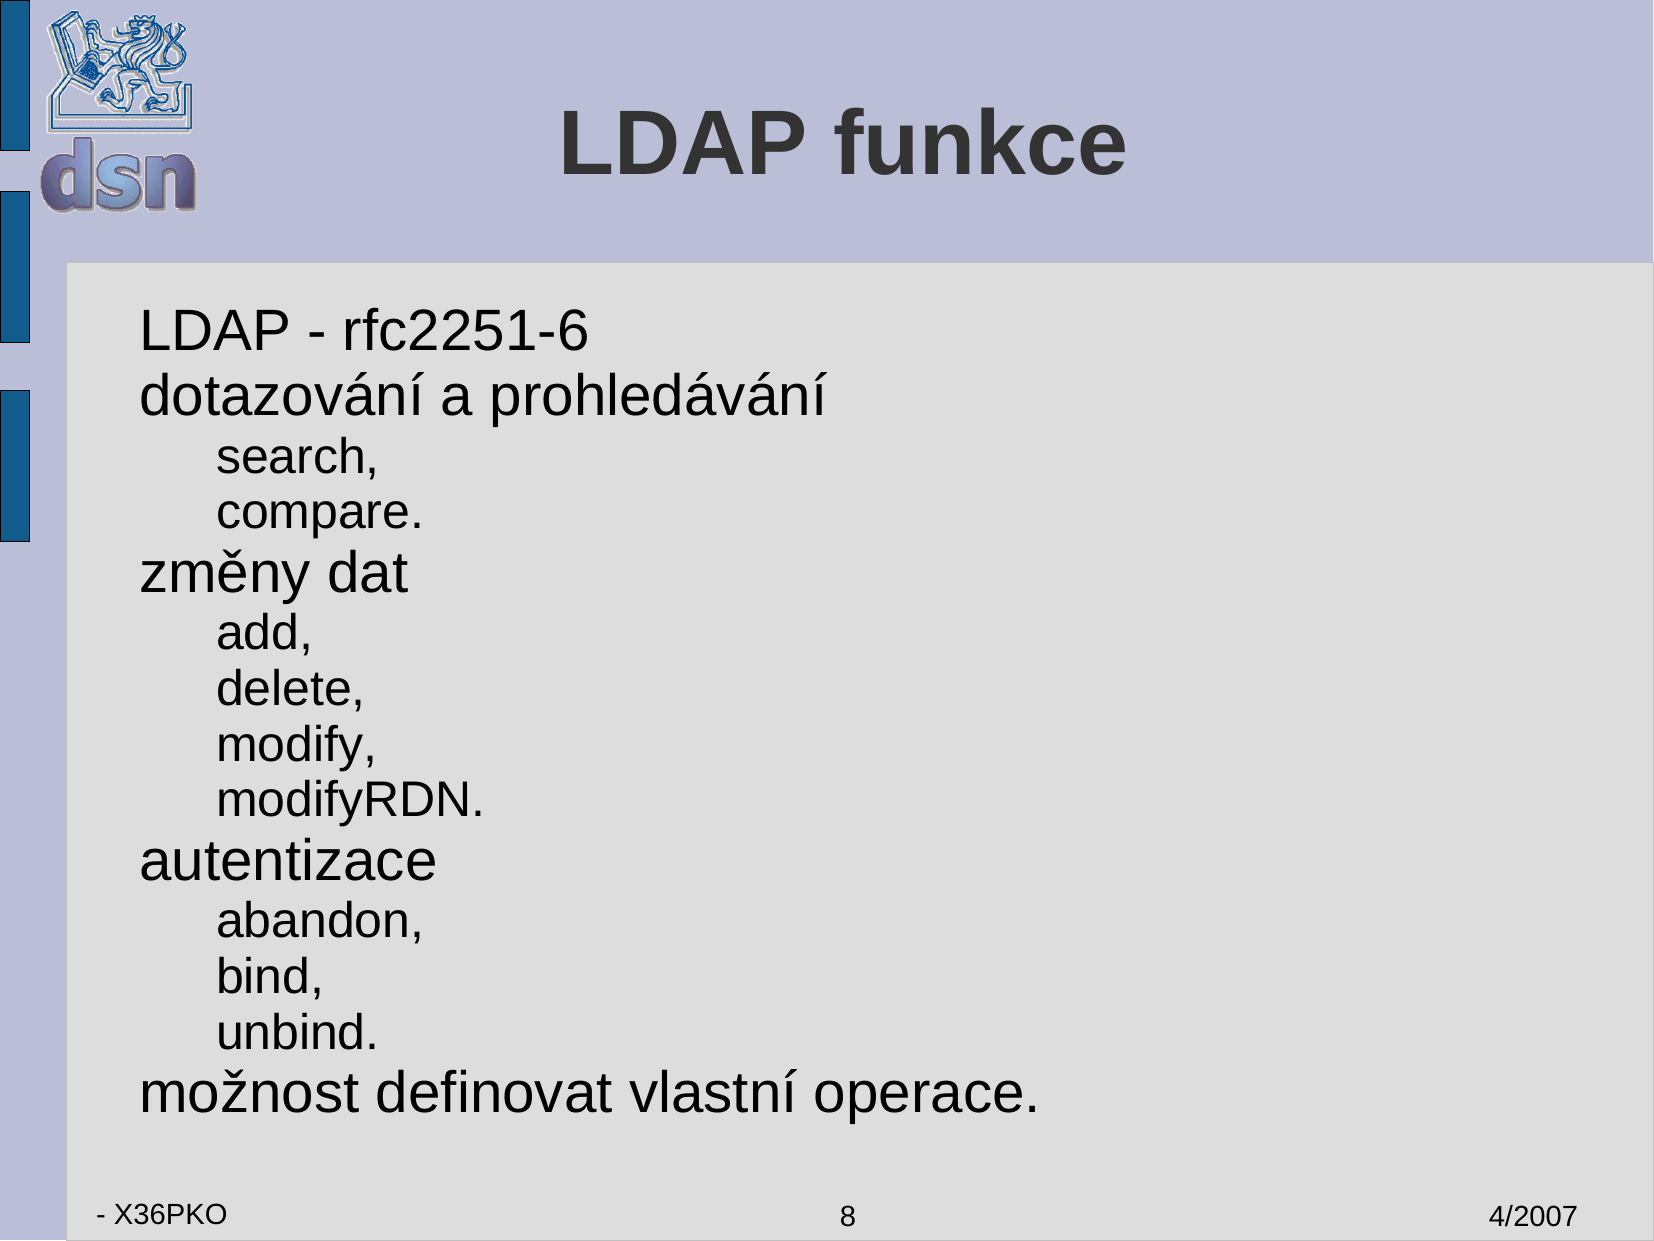

# LDAP funkce
LDAP - rfc2251-6
dotazování a prohledávání
search,
compare.
změny dat
add,
delete,
modify,
modifyRDN.
autentizace
abandon,
bind,
unbind.
možnost definovat vlastní operace.